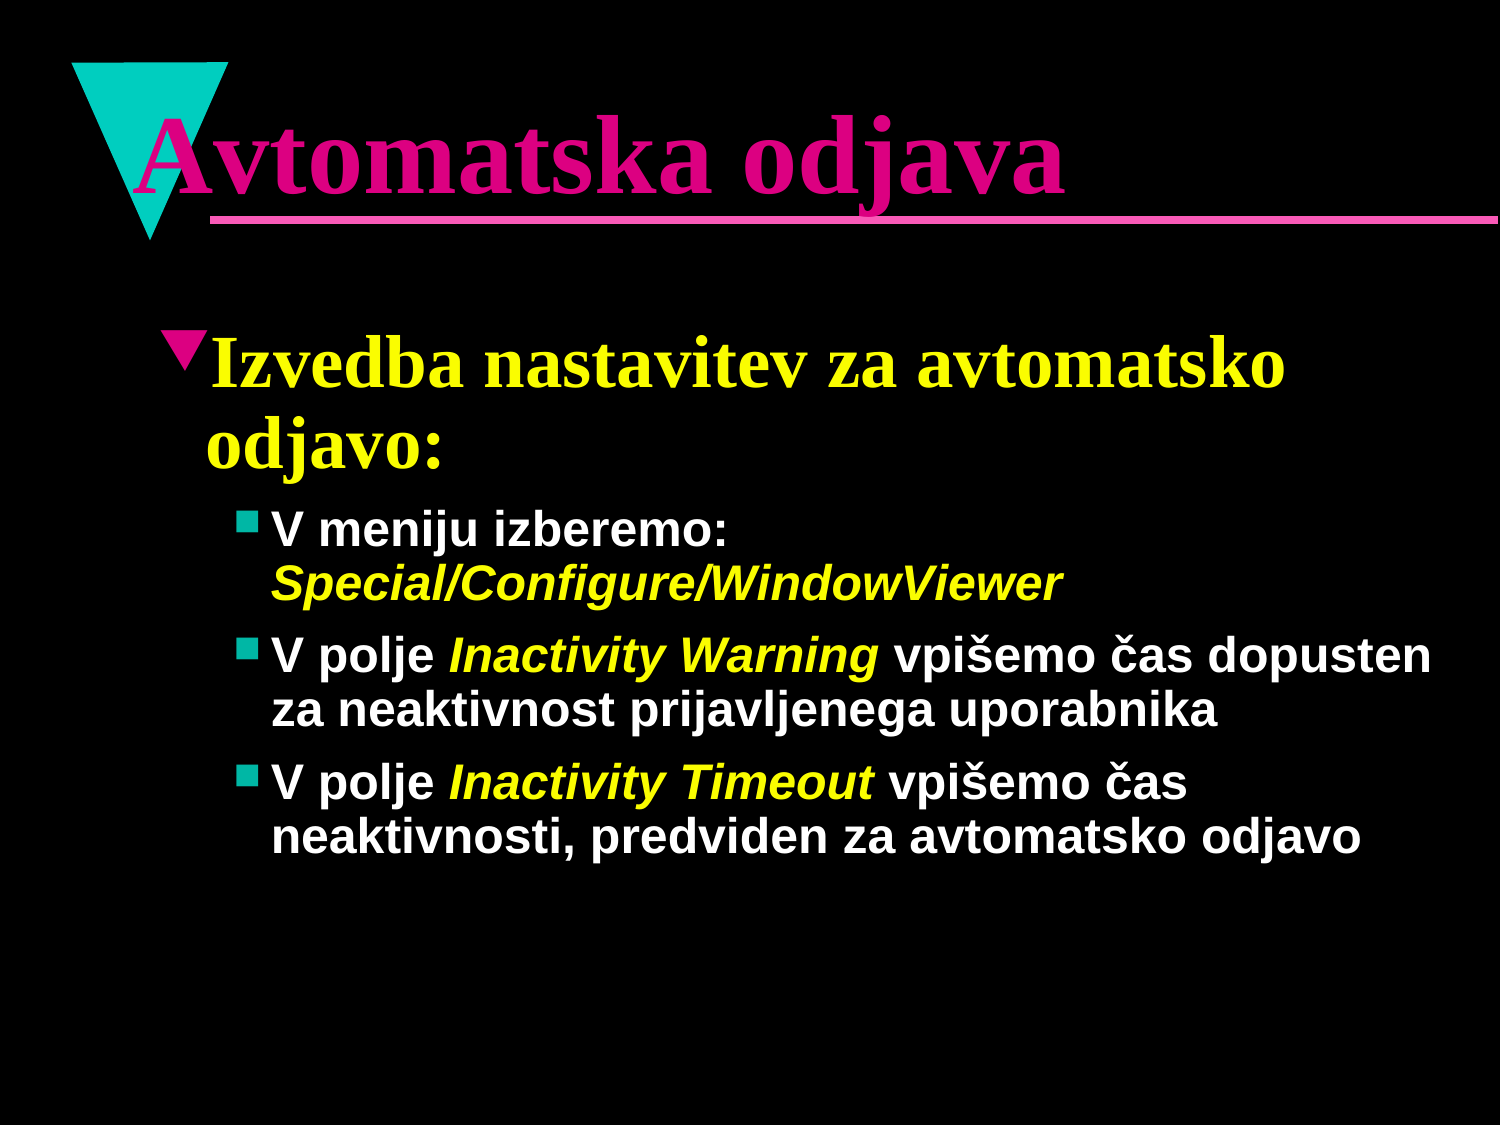

# Avtomatska odjava
Izvedba nastavitev za avtomatsko odjavo:
V meniju izberemo: Special/Configure/WindowViewer
V polje Inactivity Warning vpišemo čas dopusten za neaktivnost prijavljenega uporabnika
V polje Inactivity Timeout vpišemo čas neaktivnosti, predviden za avtomatsko odjavo
Varnost, zaščita aplikacije in omejitve dostopa
5